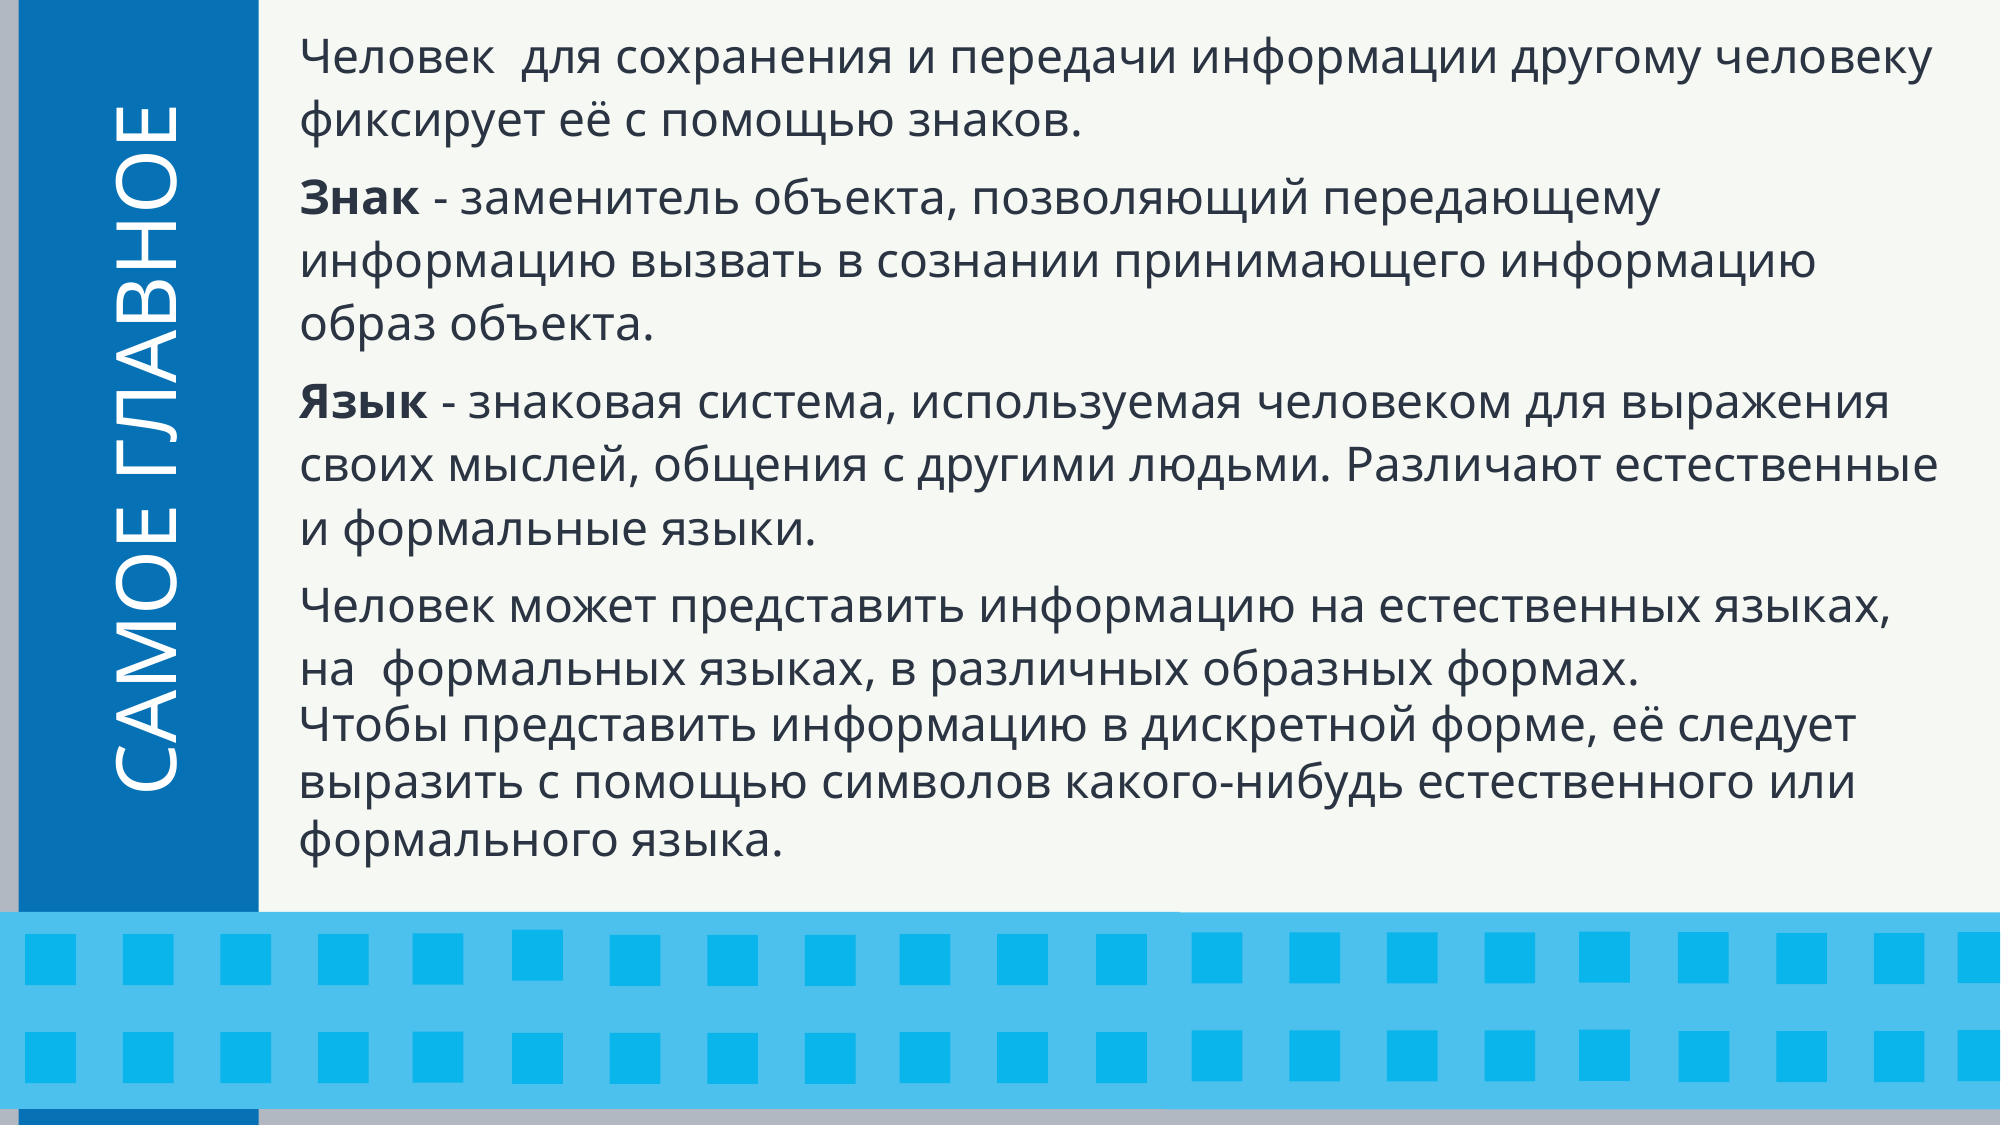

Человек для сохранения и передачи информации другому человеку фиксирует её с помощью знаков.
Знак - заменитель объекта, позволяющий передающему информацию вызвать в сознании принимающего информацию образ объекта.
Язык - знаковая система, используемая человеком для выражения своих мыслей, общения с другими людьми. Различают естественные и формальные языки.
Человек может представить информацию на естественных языках, на формальных языках, в различных образных формах.
Чтобы представить информацию в дискретной форме, её следует выразить с помощью символов какого-нибудь естественного или формального языка.